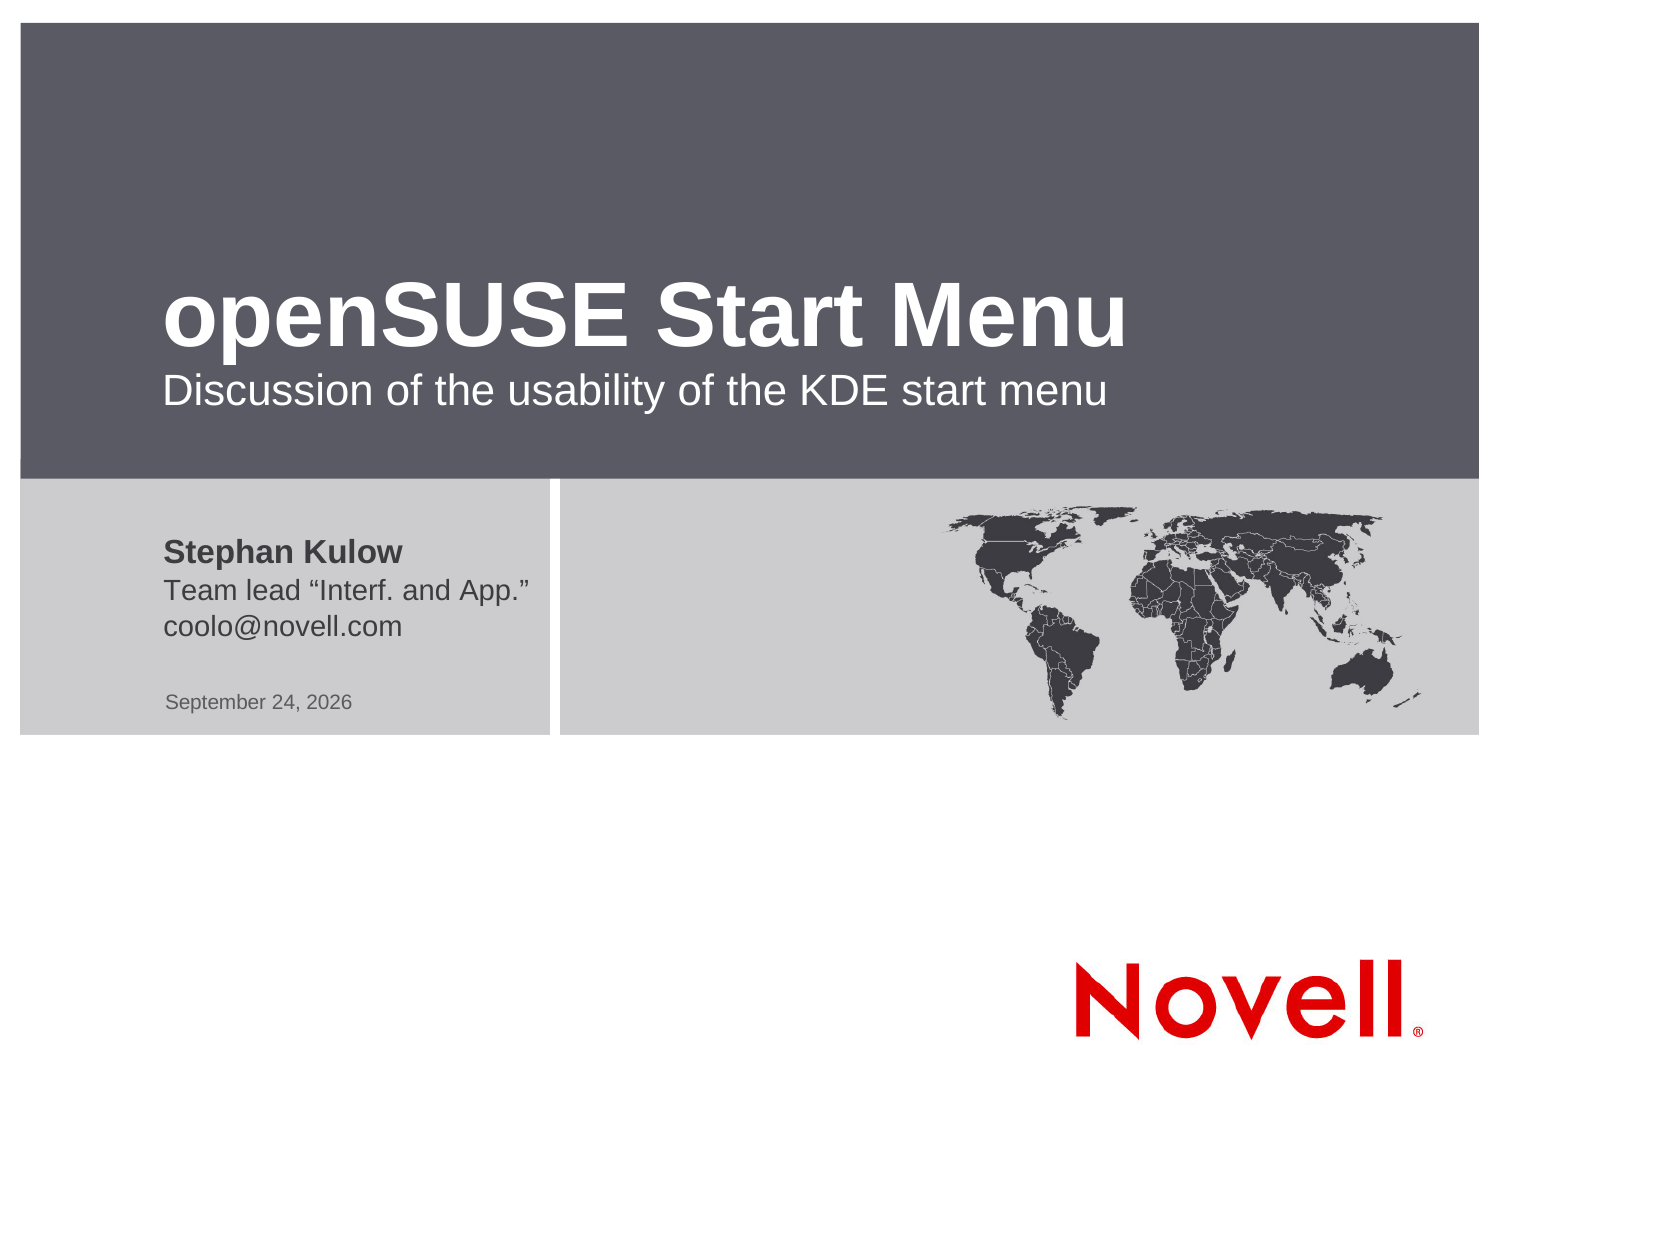

# openSUSE Start Menu Discussion of the usability of the KDE start menu
Stephan Kulow
Team lead “Interf. and App.”
coolo@novell.com